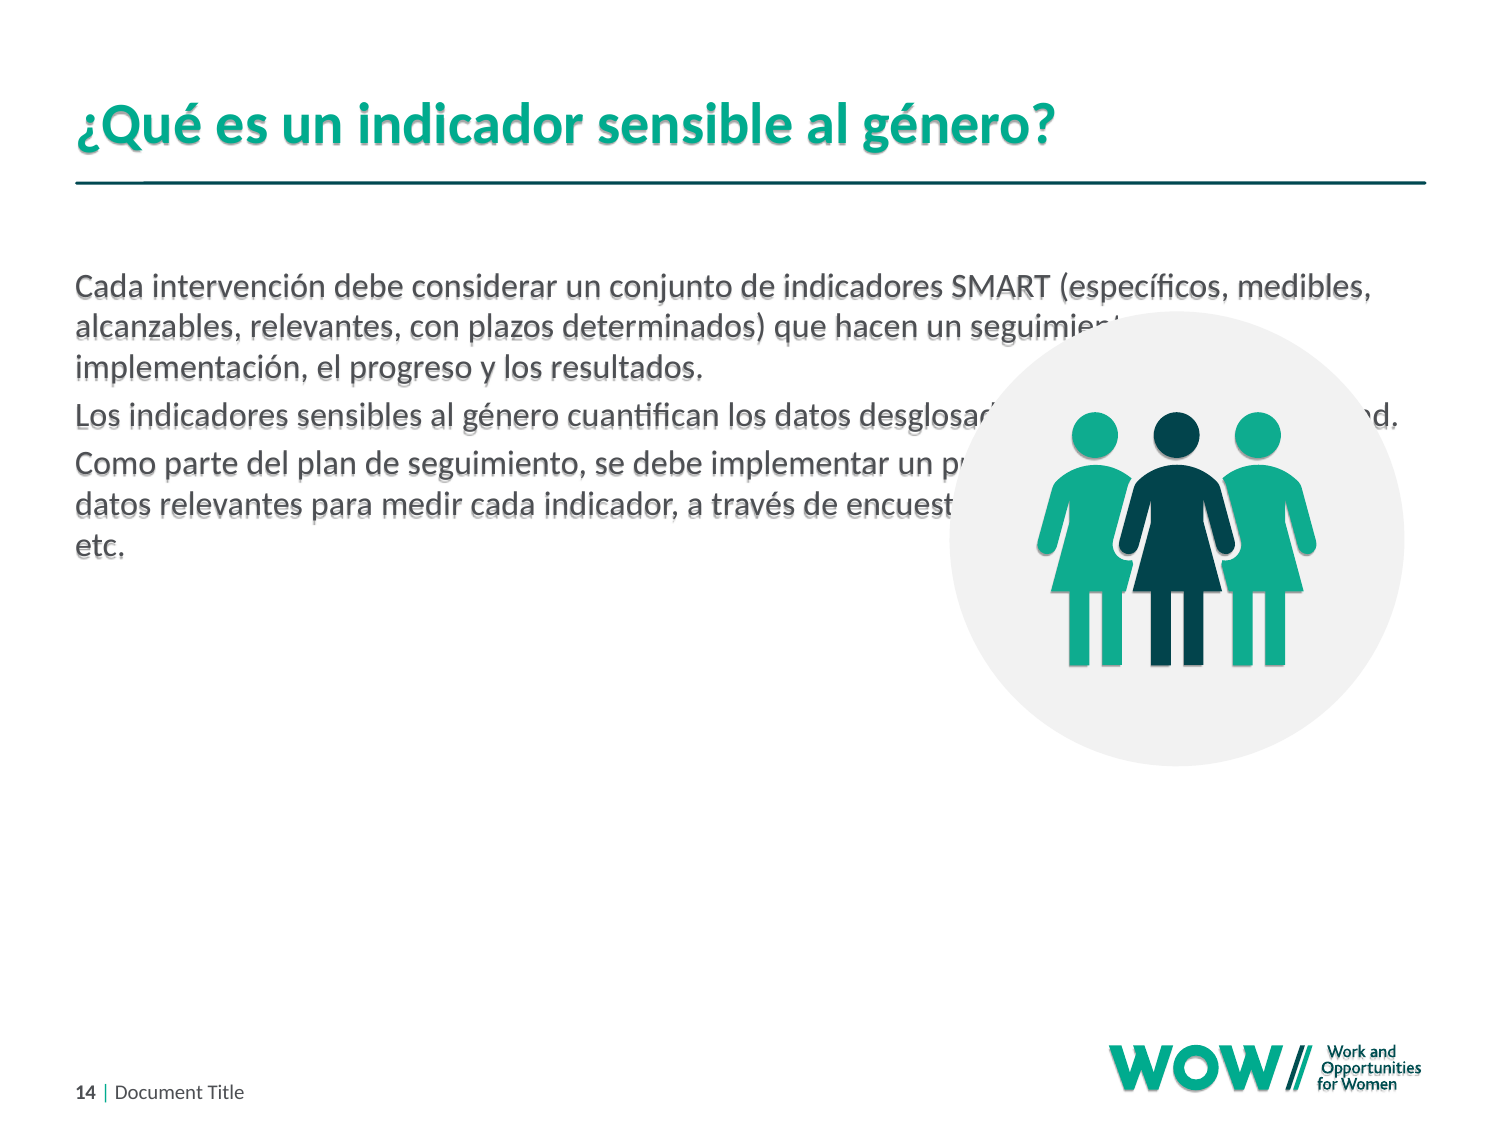

¿Qué es un indicador sensible al género?
# Cada intervención debe considerar un conjunto de indicadores SMART (específicos, medibles, alcanzables, relevantes, con plazos determinados) que hacen un seguimiento de la implementación, el progreso y los resultados.
Los indicadores sensibles al género cuantifican los datos desglosados por sexo en una actividad.
Como parte del plan de seguimiento, se debe implementar un programa de recopilación de datos relevantes para medir cada indicador, a través de encuestas, grupos focales, entrevistas, etc.
14 | Document Title